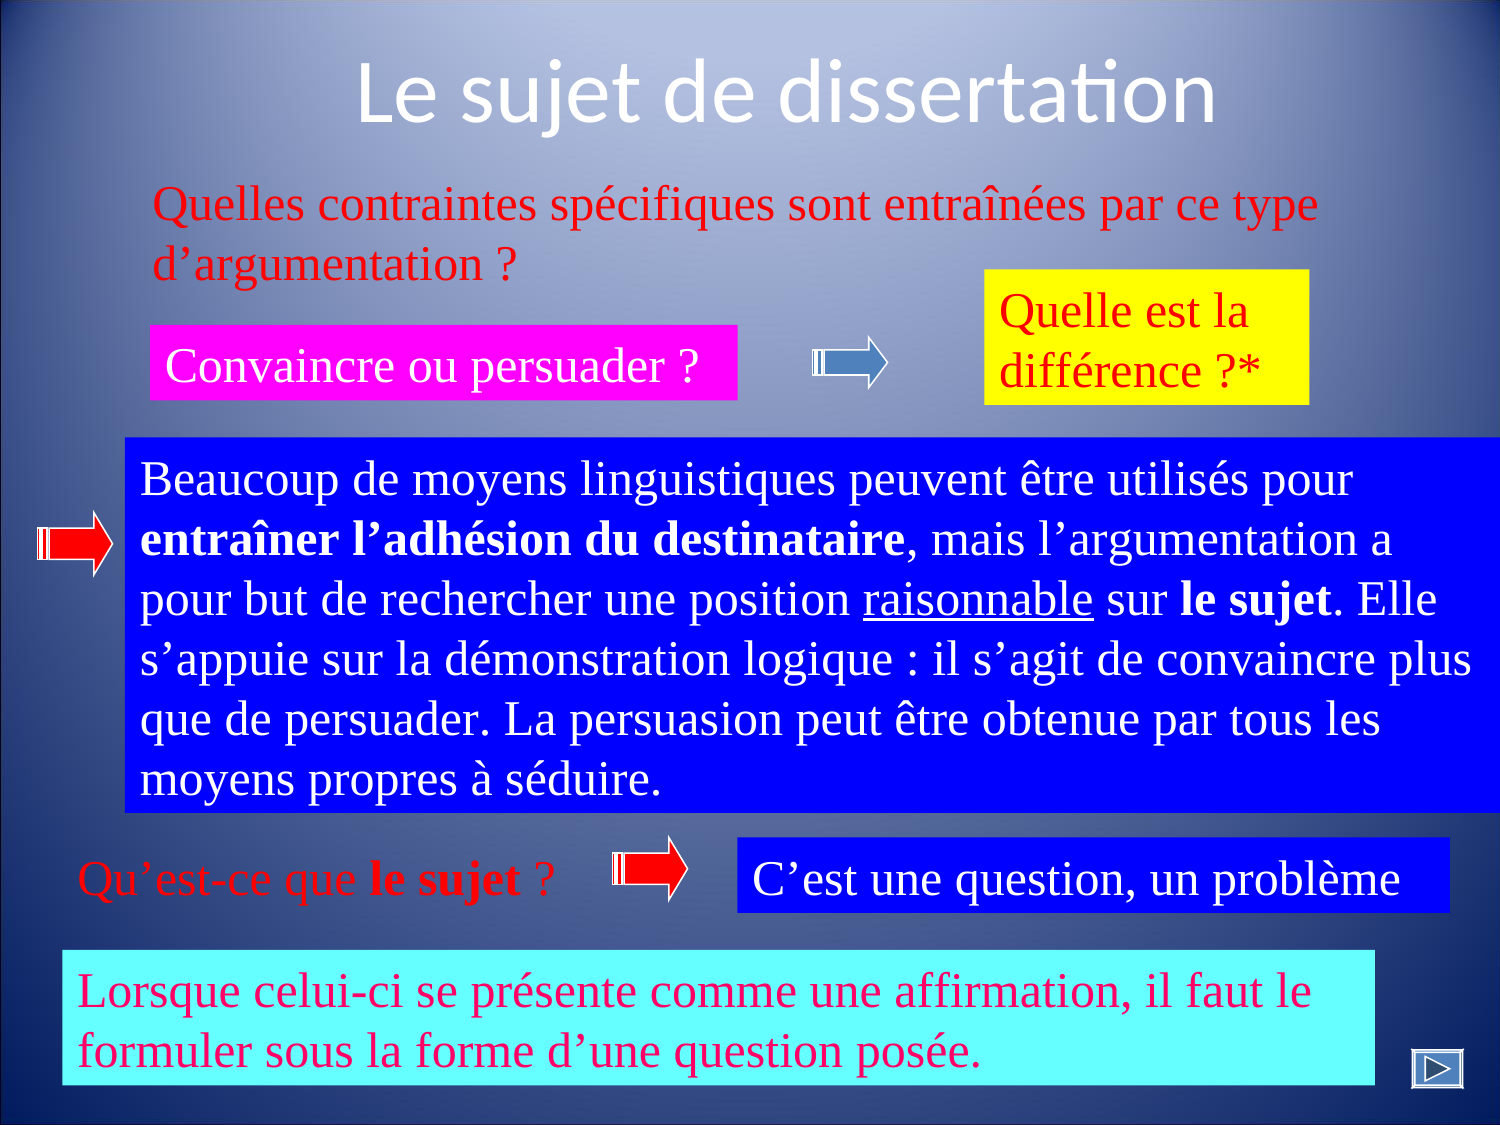

# Le sujet de dissertation
Quelles contraintes spécifiques sont entraînées par ce type d’argumentation ?
Quelle est la différence ?*
Convaincre ou persuader ?
Beaucoup de moyens linguistiques peuvent être utilisés pour entraîner l’adhésion du destinataire, mais l’argumentation a pour but de rechercher une position raisonnable sur le sujet. Elle s’appuie sur la démonstration logique : il s’agit de convaincre plus que de persuader. La persuasion peut être obtenue par tous les moyens propres à séduire.
Qu’est-ce que le sujet ?
C’est une question, un problème
Lorsque celui-ci se présente comme une affirmation, il faut le formuler sous la forme d’une question posée.